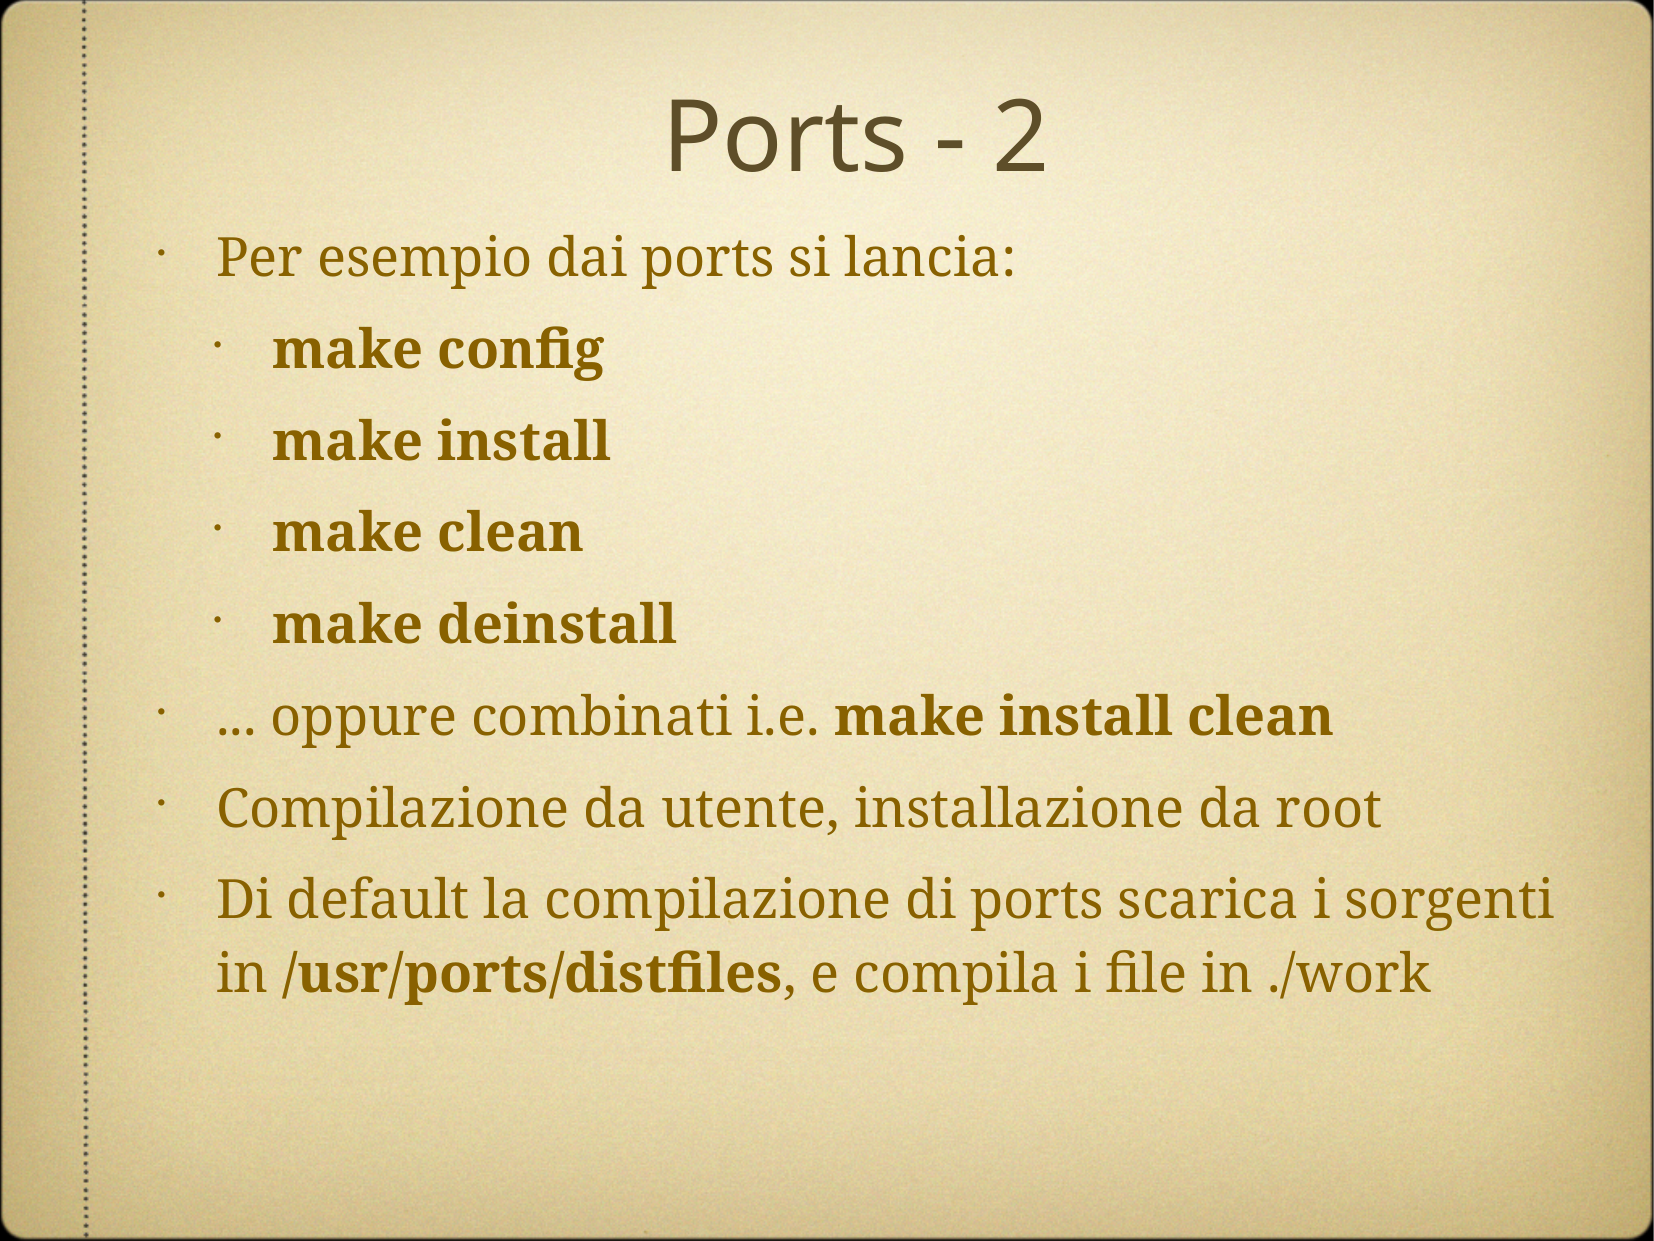

# Ports - 2
Per esempio dai ports si lancia:
make config
make install
make clean
make deinstall
... oppure combinati i.e. make install clean
Compilazione da utente, installazione da root
Di default la compilazione di ports scarica i sorgenti in /usr/ports/distfiles, e compila i file in ./work